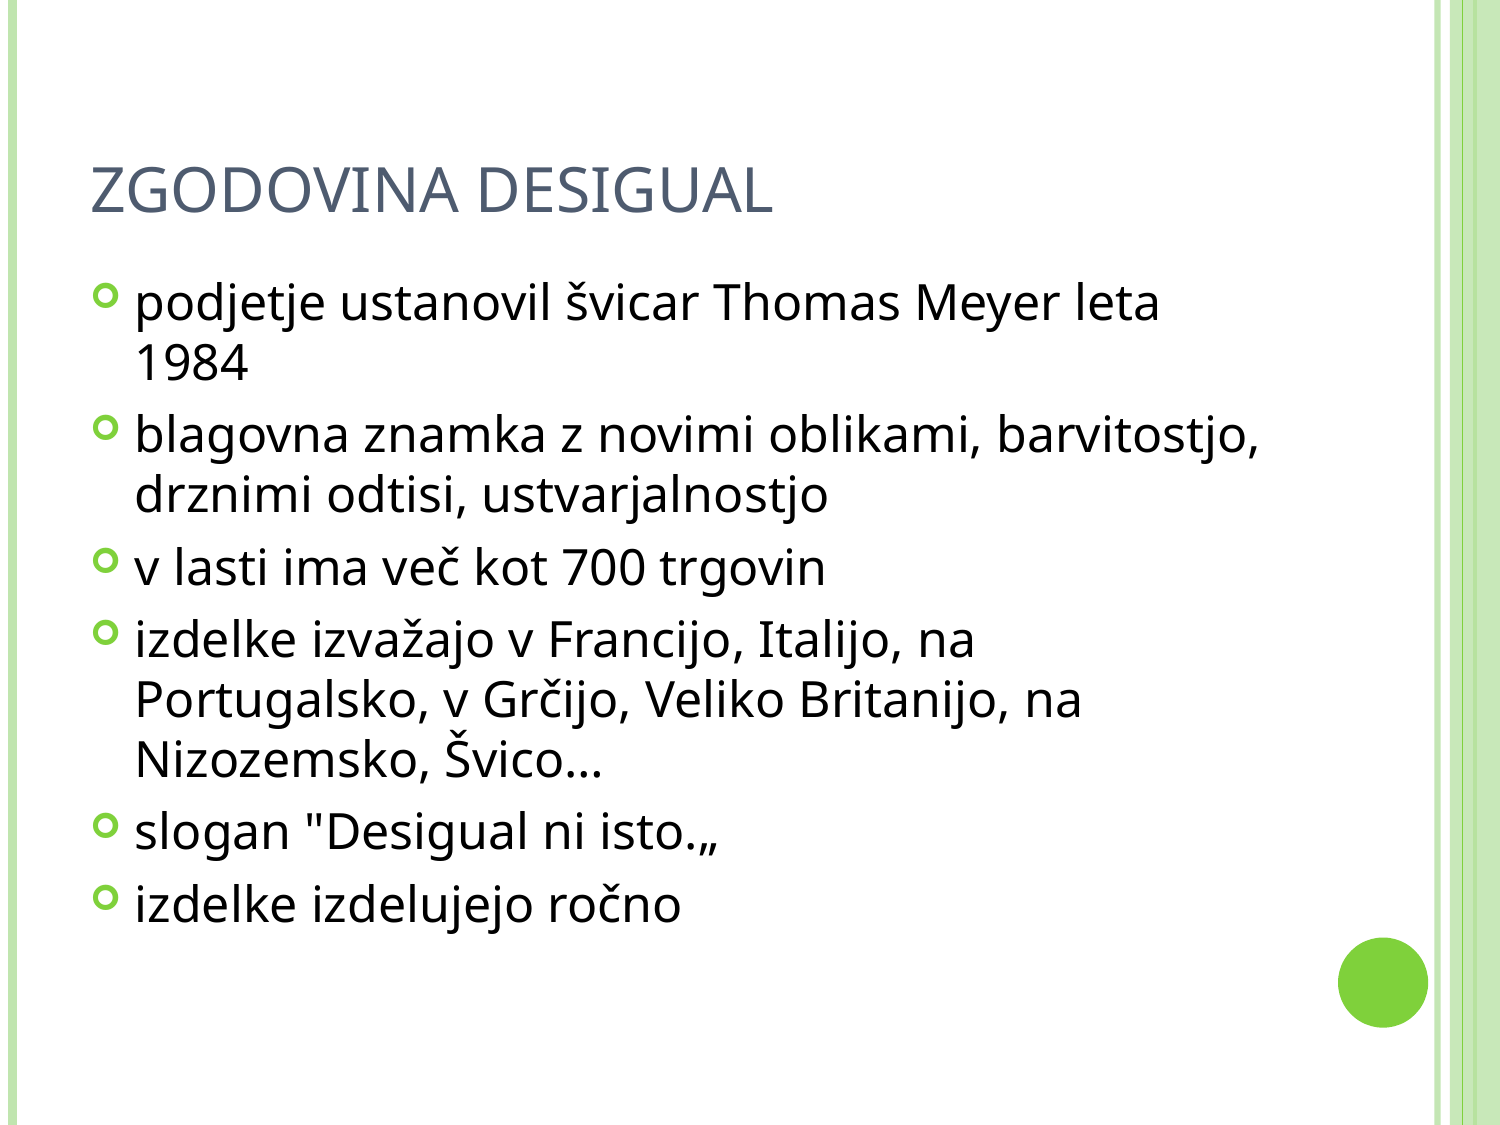

# ZGODOVINA DESIGUAL
podjetje ustanovil švicar Thomas Meyer leta 1984
blagovna znamka z novimi oblikami, barvitostjo, drznimi odtisi, ustvarjalnostjo
v lasti ima več kot 700 trgovin
izdelke izvažajo v Francijo, Italijo, na Portugalsko, v Grčijo, Veliko Britanijo, na Nizozemsko, Švico…
slogan "Desigual ni isto.„
izdelke izdelujejo ročno